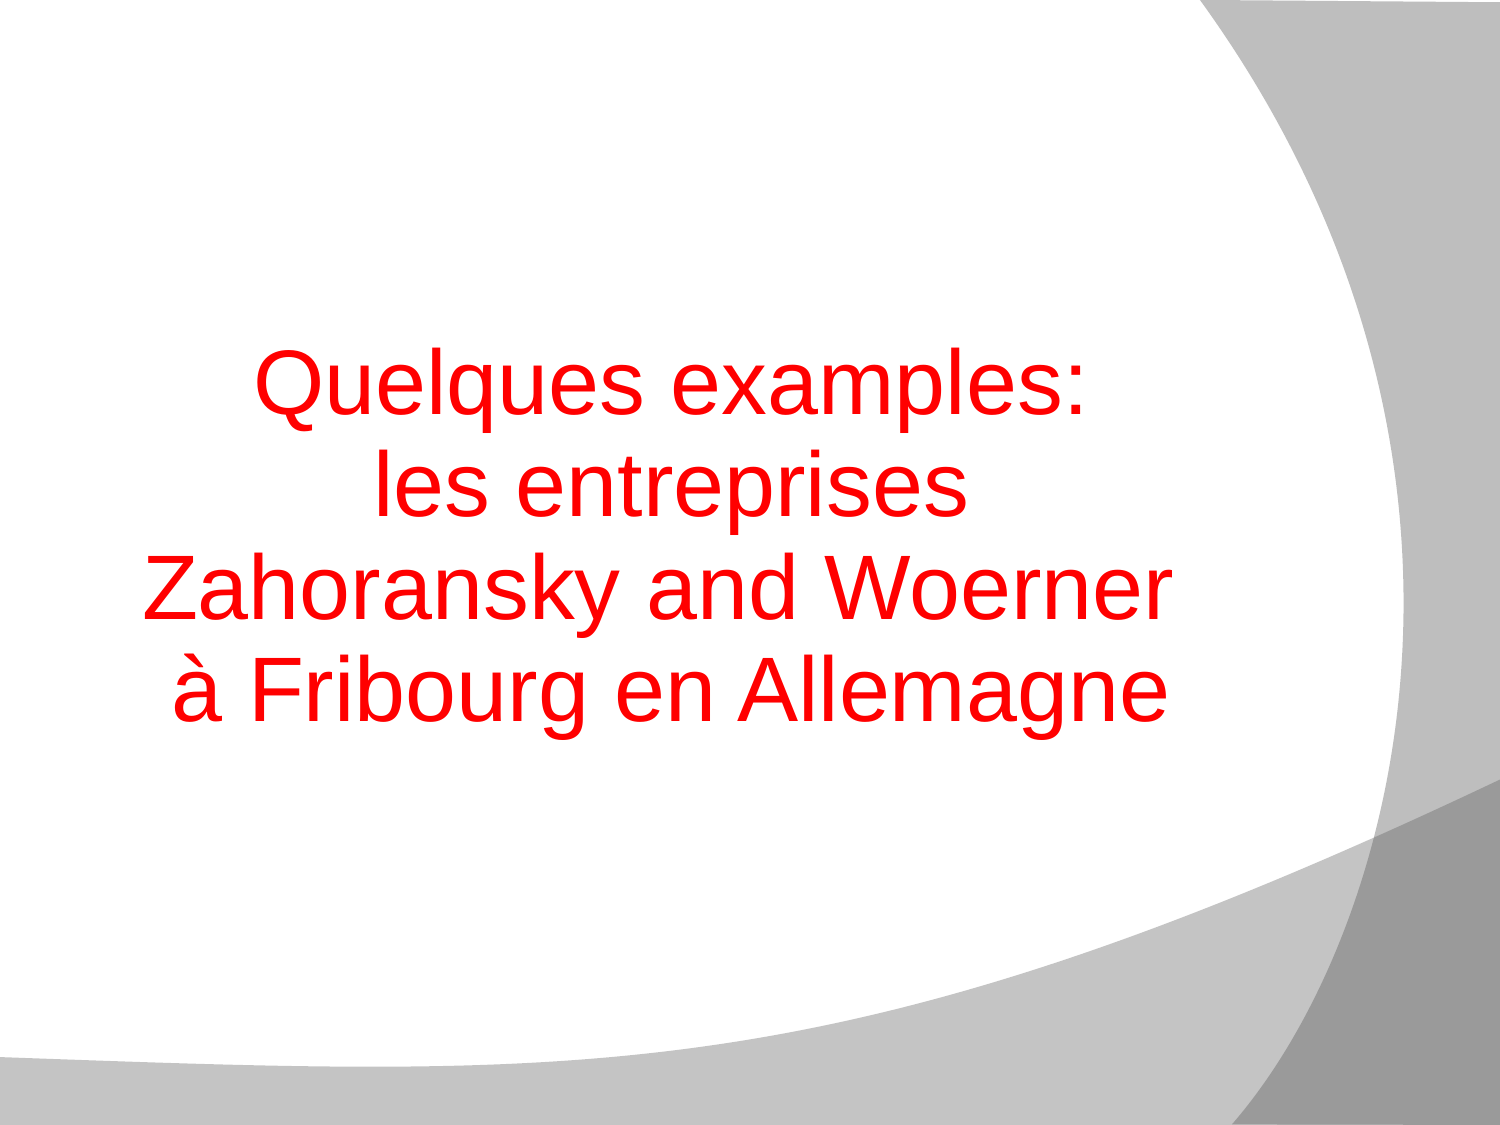

# Quelques examples: les entreprises Zahoransky and Woerner à Fribourg en Allemagne